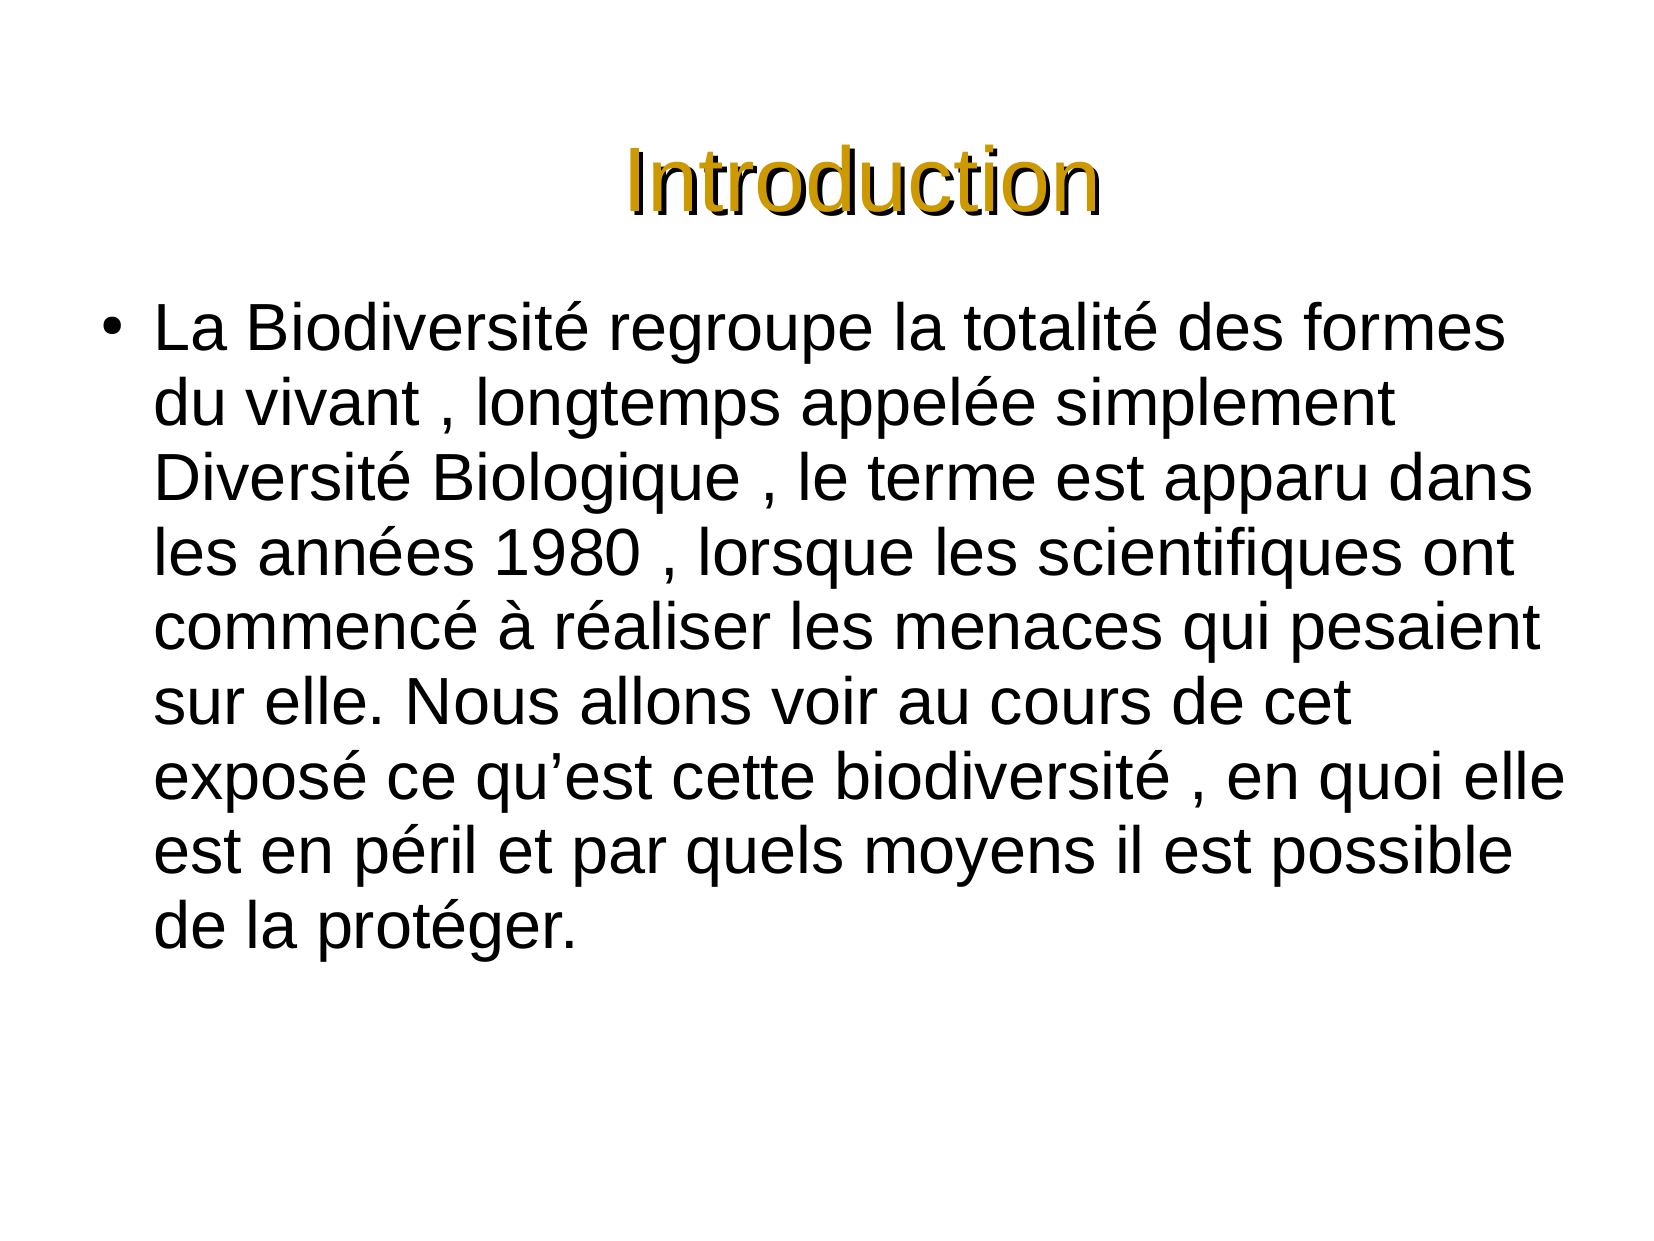

# Introduction
La Biodiversité regroupe la totalité des formes du vivant , longtemps appelée simplement Diversité Biologique , le terme est apparu dans les années 1980 , lorsque les scientifiques ont commencé à réaliser les menaces qui pesaient sur elle. Nous allons voir au cours de cet exposé ce qu’est cette biodiversité , en quoi elle est en péril et par quels moyens il est possible de la protéger.